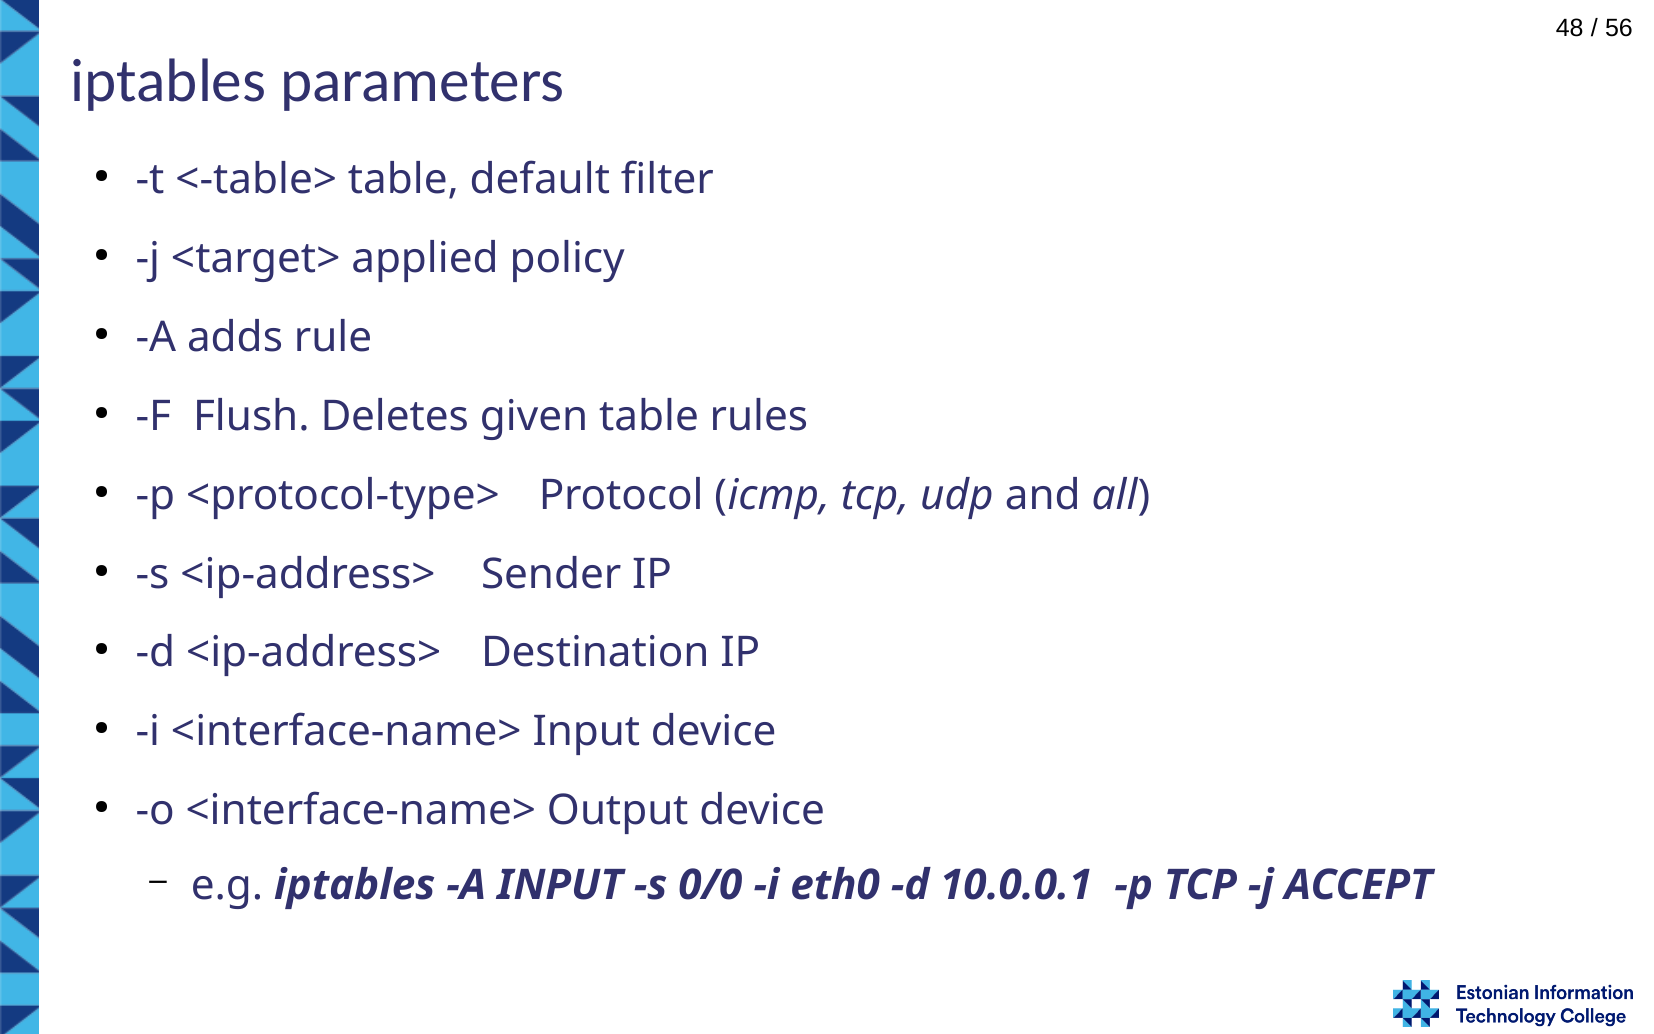

# iptables parameters
-t <-table> table, default filter
-j <target> applied policy
-A adds rule
-F 	Flush. Deletes given table rules
-p <protocol-type> 	Protocol (icmp, tcp, udp and all)
-s <ip-address> 	Sender IP
-d <ip-address> 	Destination IP
-i <interface-name> Input device
-o <interface-name> Output device
e.g. iptables -A INPUT -s 0/0 -i eth0 -d 10.0.0.1 -p TCP -j ACCEPT